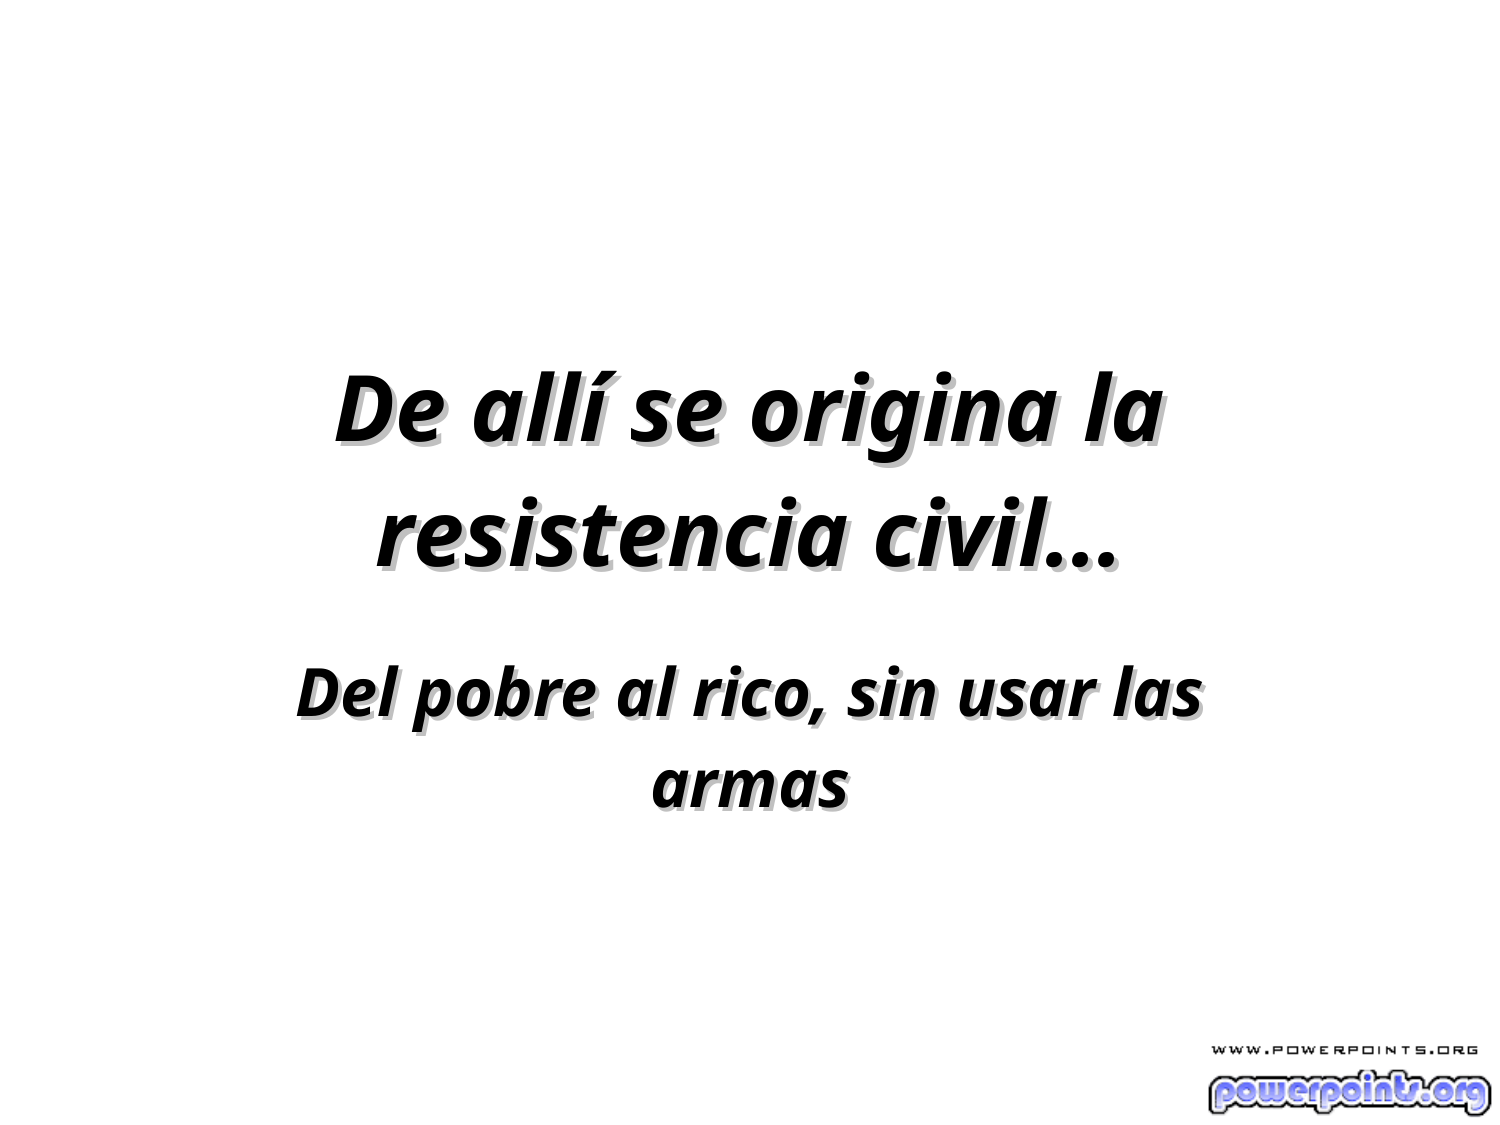

# De allí se origina la resistencia civil...
Del pobre al rico, sin usar las armas